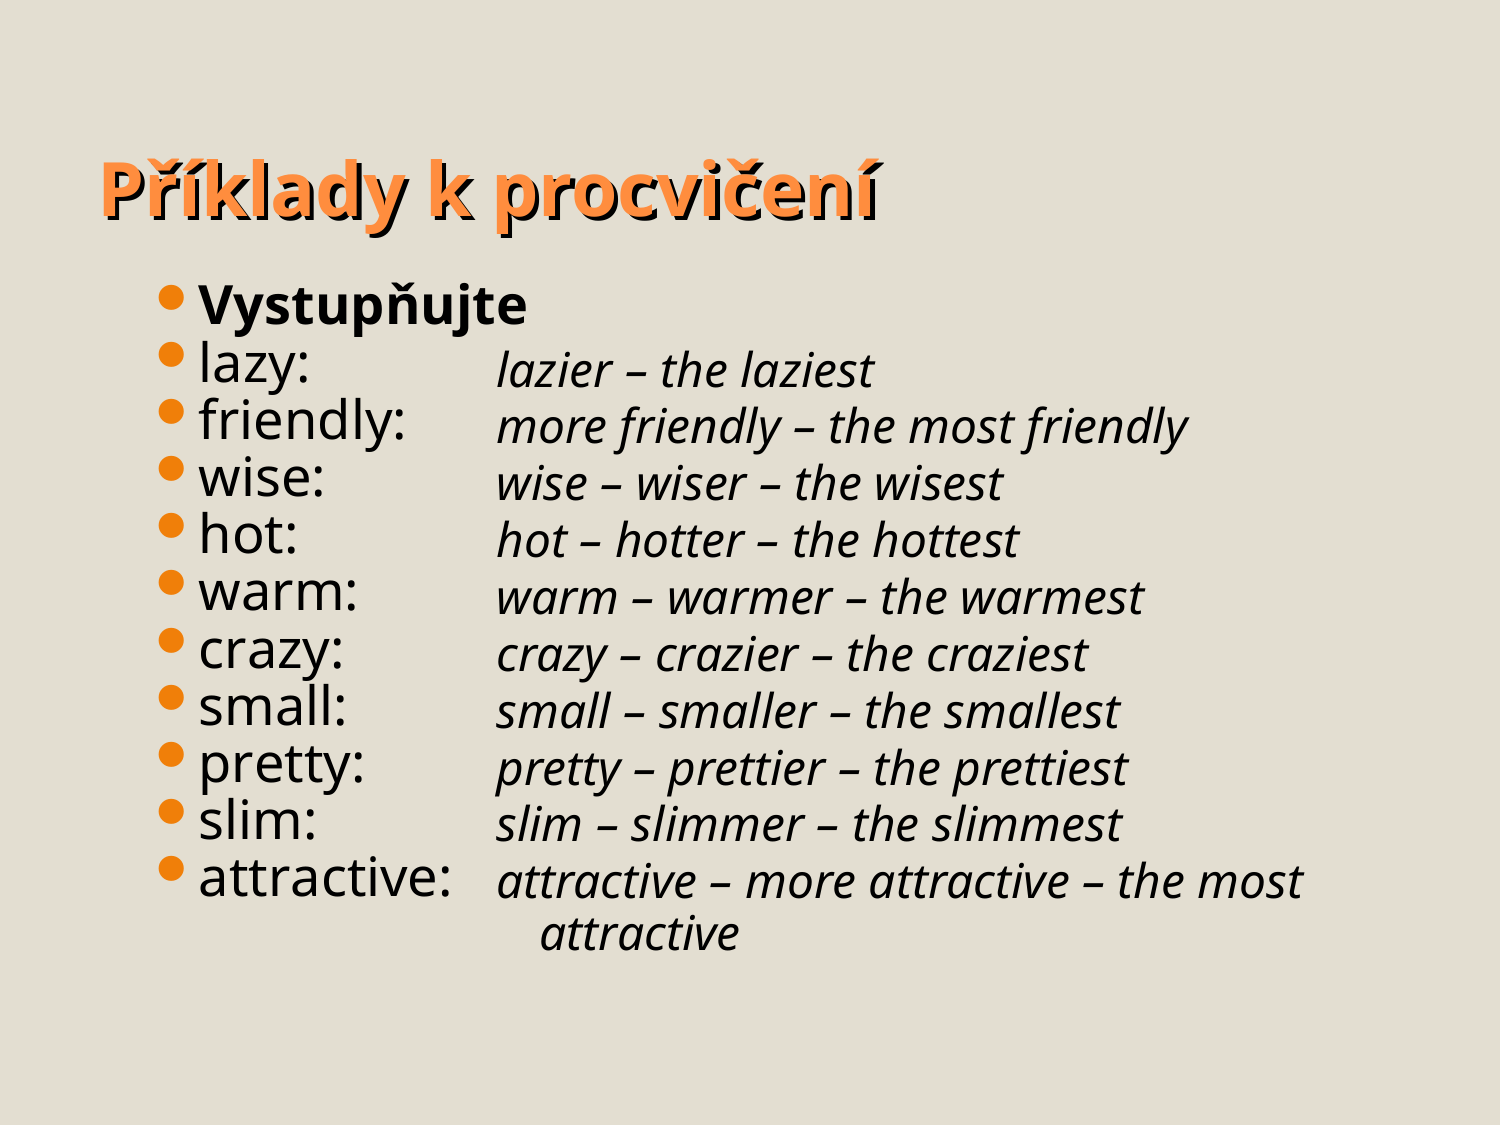

# Příklady k procvičení
lazier – the laziest
more friendly – the most friendly
wise – wiser – the wisest
hot – hotter – the hottest
warm – warmer – the warmest
crazy – crazier – the craziest
small – smaller – the smallest
pretty – prettier – the prettiest
slim – slimmer – the slimmest
attractive – more attractive – the most attractive
Vystupňujte
lazy:
friendly:
wise:
hot:
warm:
crazy:
small:
pretty:
slim:
attractive: